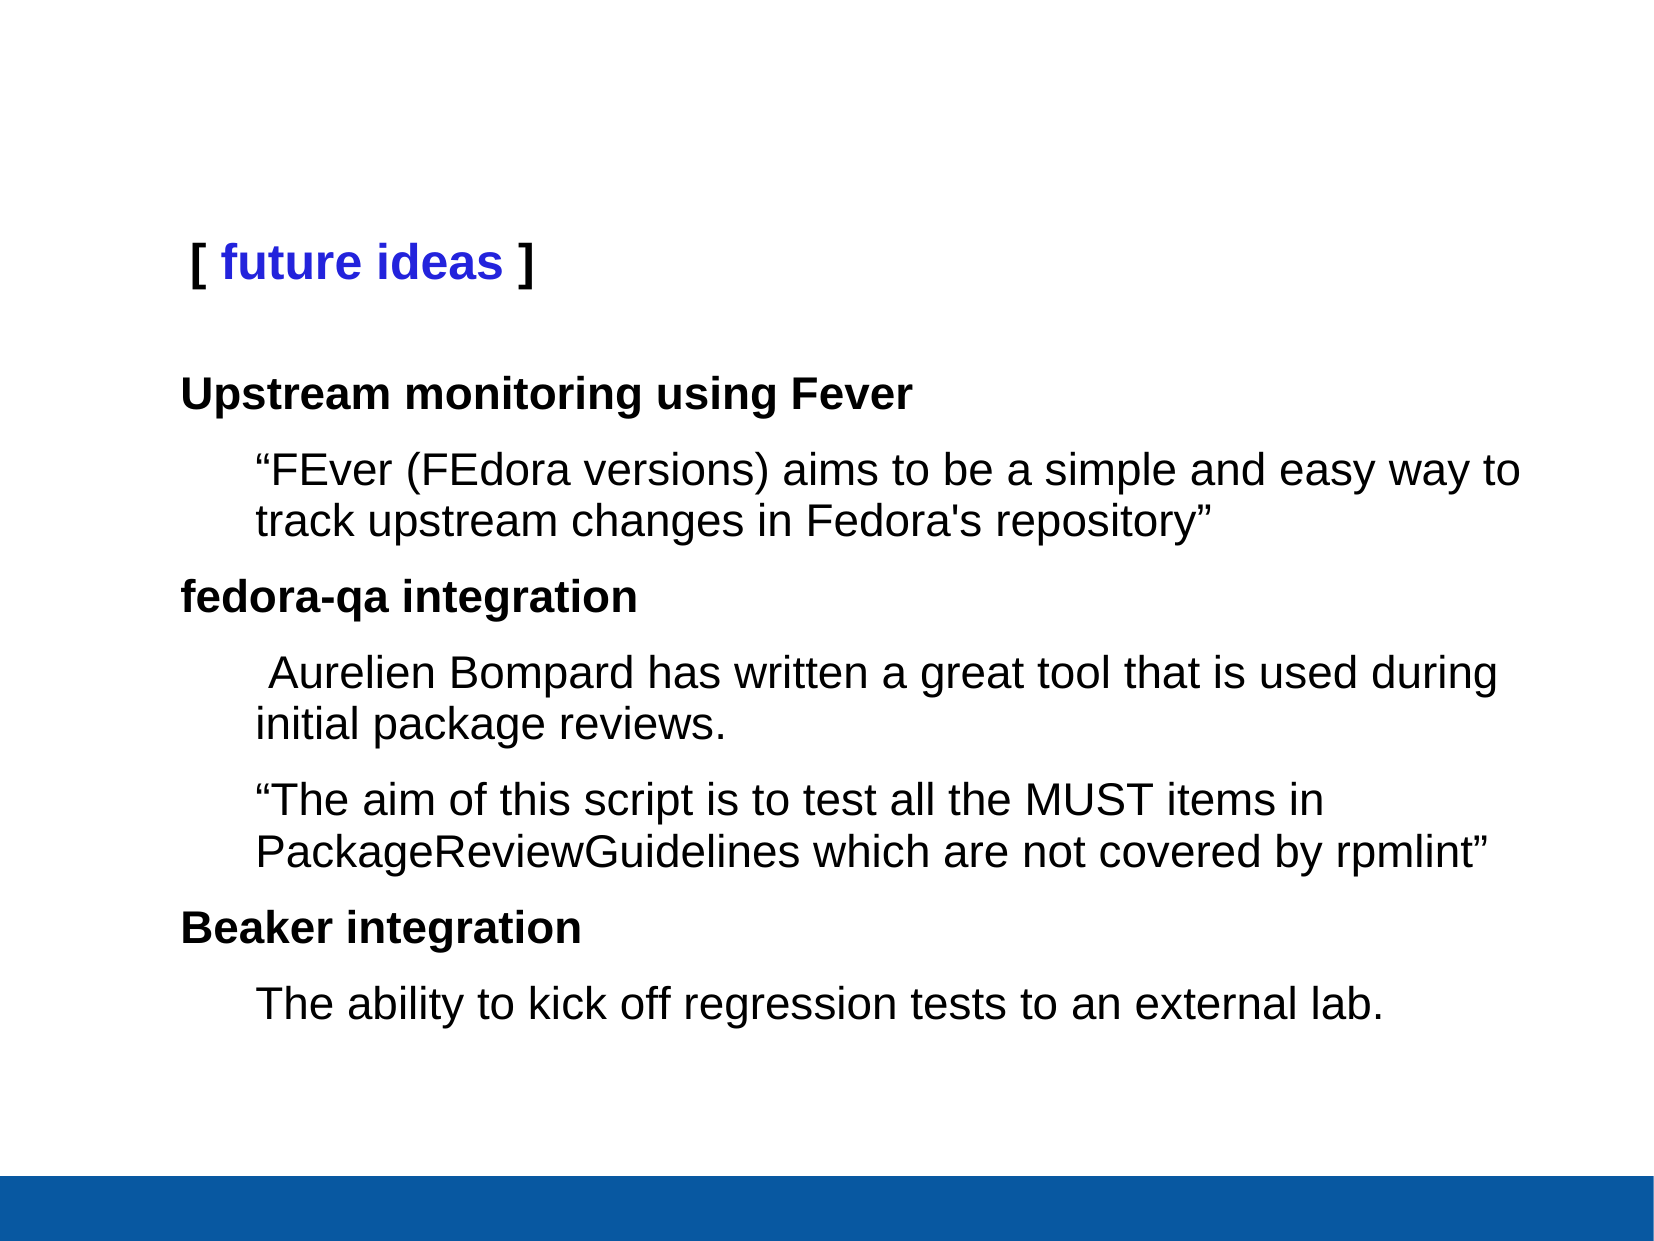

[ future ideas ]
Upstream monitoring using Fever
“FEver (FEdora versions) aims to be a simple and easy way to track upstream changes in Fedora's repository”
fedora-qa integration
 Aurelien Bompard has written a great tool that is used during initial package reviews.
“The aim of this script is to test all the MUST items in PackageReviewGuidelines which are not covered by rpmlint”
Beaker integration
The ability to kick off regression tests to an external lab.